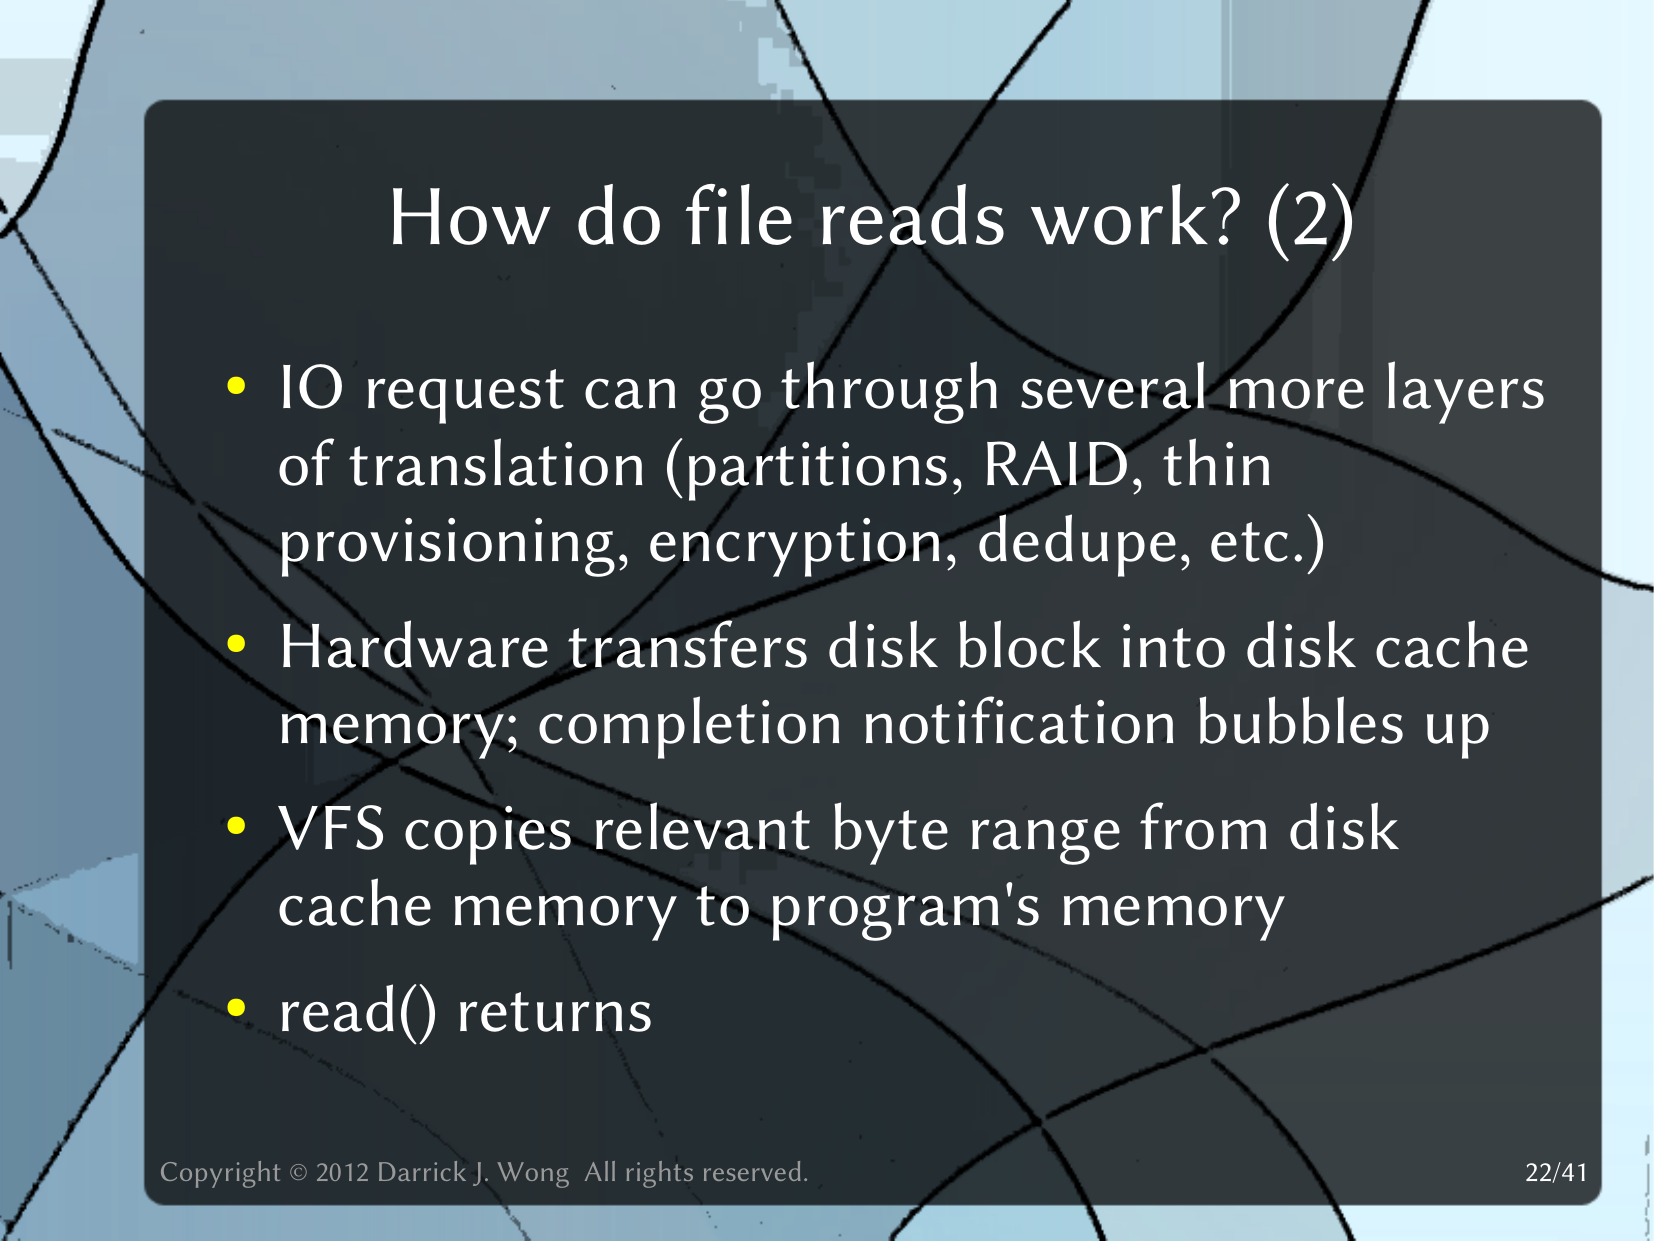

# How do file reads work? (2)
IO request can go through several more layers of translation (partitions, RAID, thin provisioning, encryption, dedupe, etc.)
Hardware transfers disk block into disk cache memory; completion notification bubbles up
VFS copies relevant byte range from disk cache memory to program's memory
read() returns
22